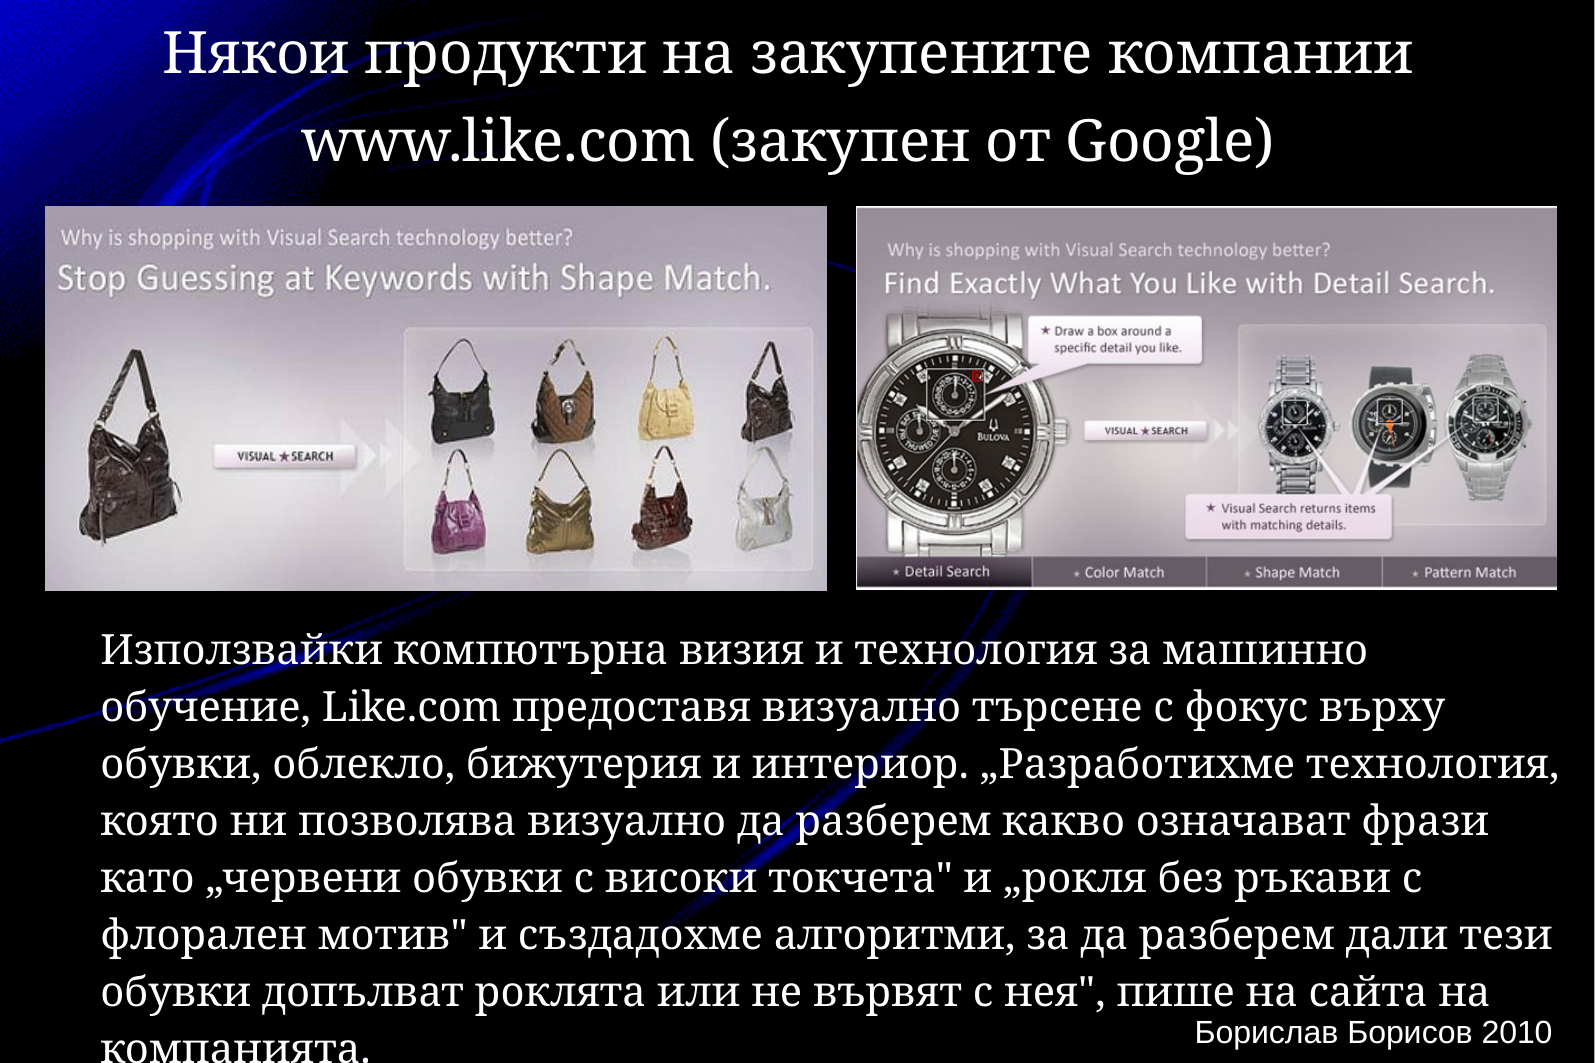

# Някои продукти на закупените компании
www.like.com (закупен от Google)
Използвайки компютърна визия и технология за машинно обучение, Like.com предоставя визуално търсене с фокус върху обувки, облекло, бижутерия и интериор. „Разработихме технология, която ни позволява визуално да разберем какво означават фрази като „червени обувки с високи токчета" и „рокля без ръкави с флорален мотив" и създадохме алгоритми, за да разберем дали тези обувки допълват роклята или не вървят с нея", пише на сайта на компанията.
Борислав Борисов 2010